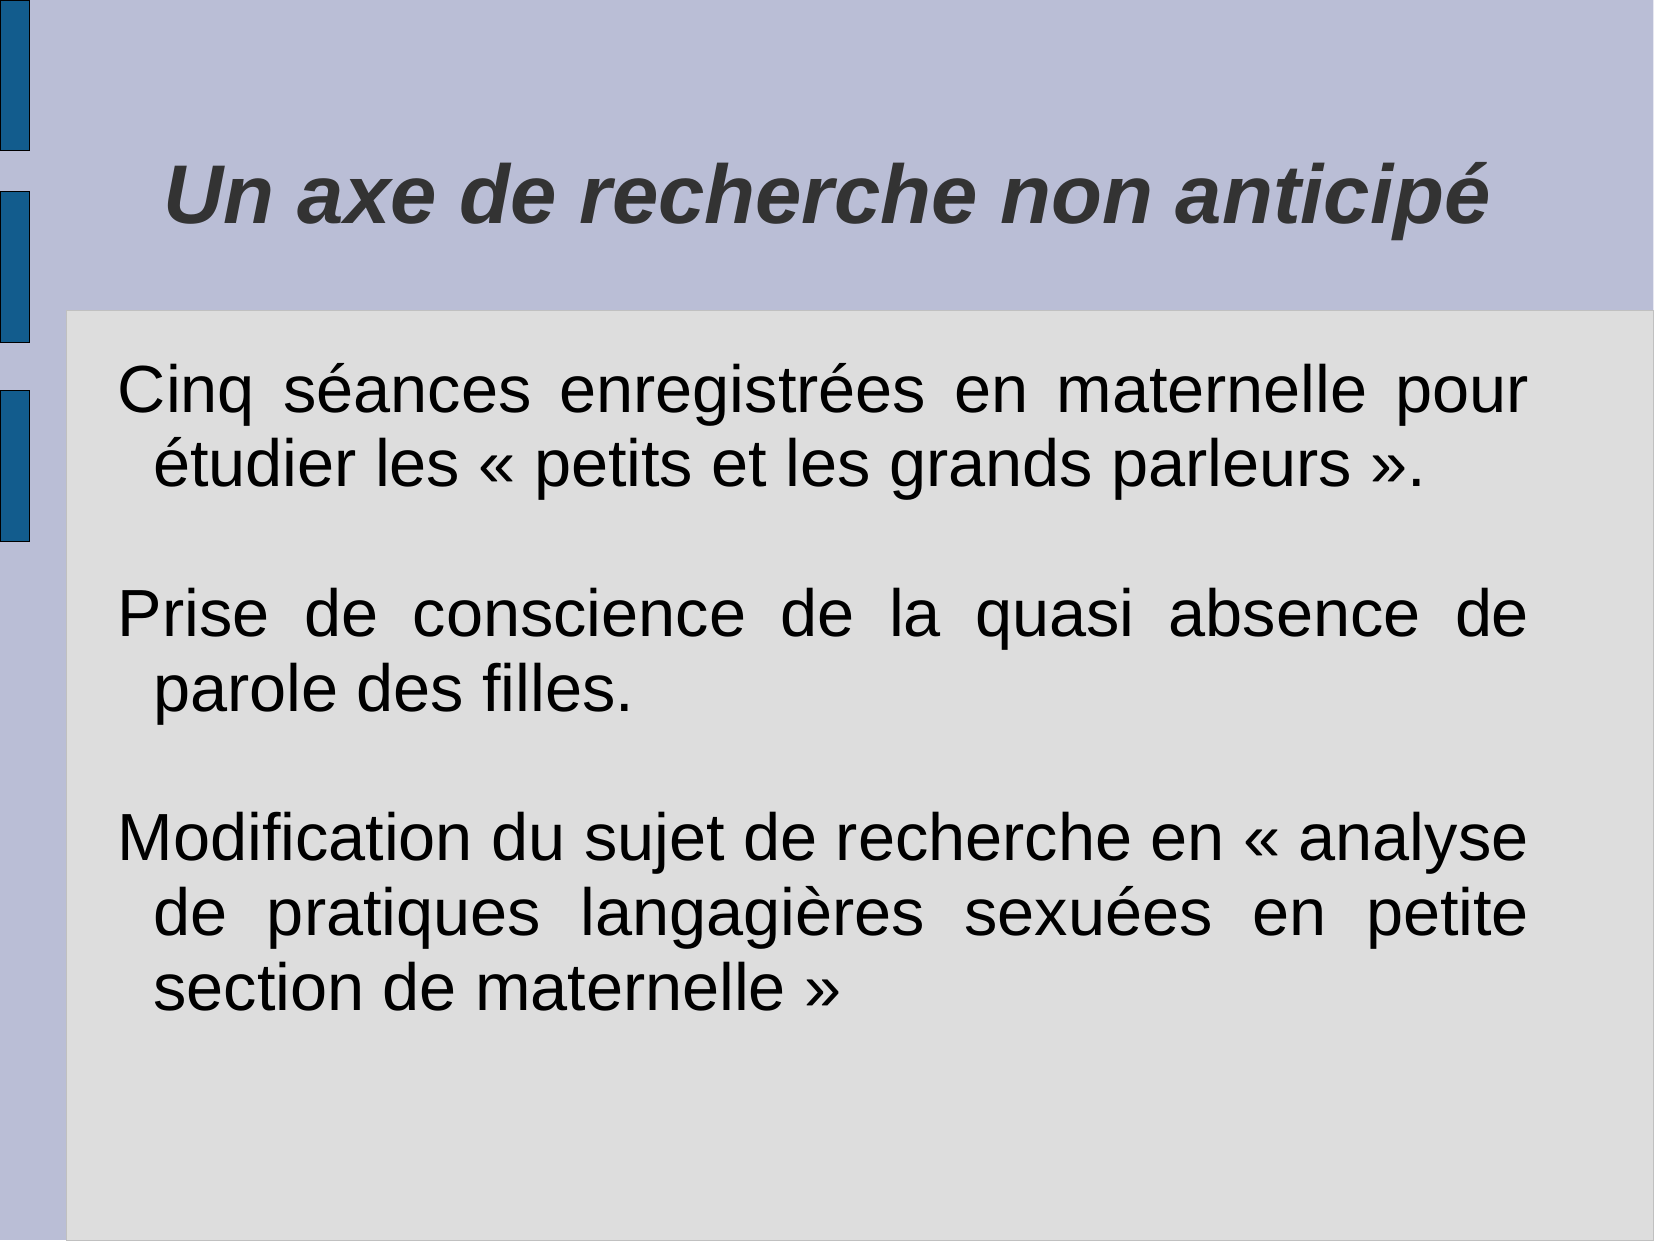

Un axe de recherche non anticipé
# Cinq séances enregistrées en maternelle pour étudier les « petits et les grands parleurs ».
Prise de conscience de la quasi absence de parole des filles.
Modification du sujet de recherche en « analyse de pratiques langagières sexuées en petite section de maternelle »